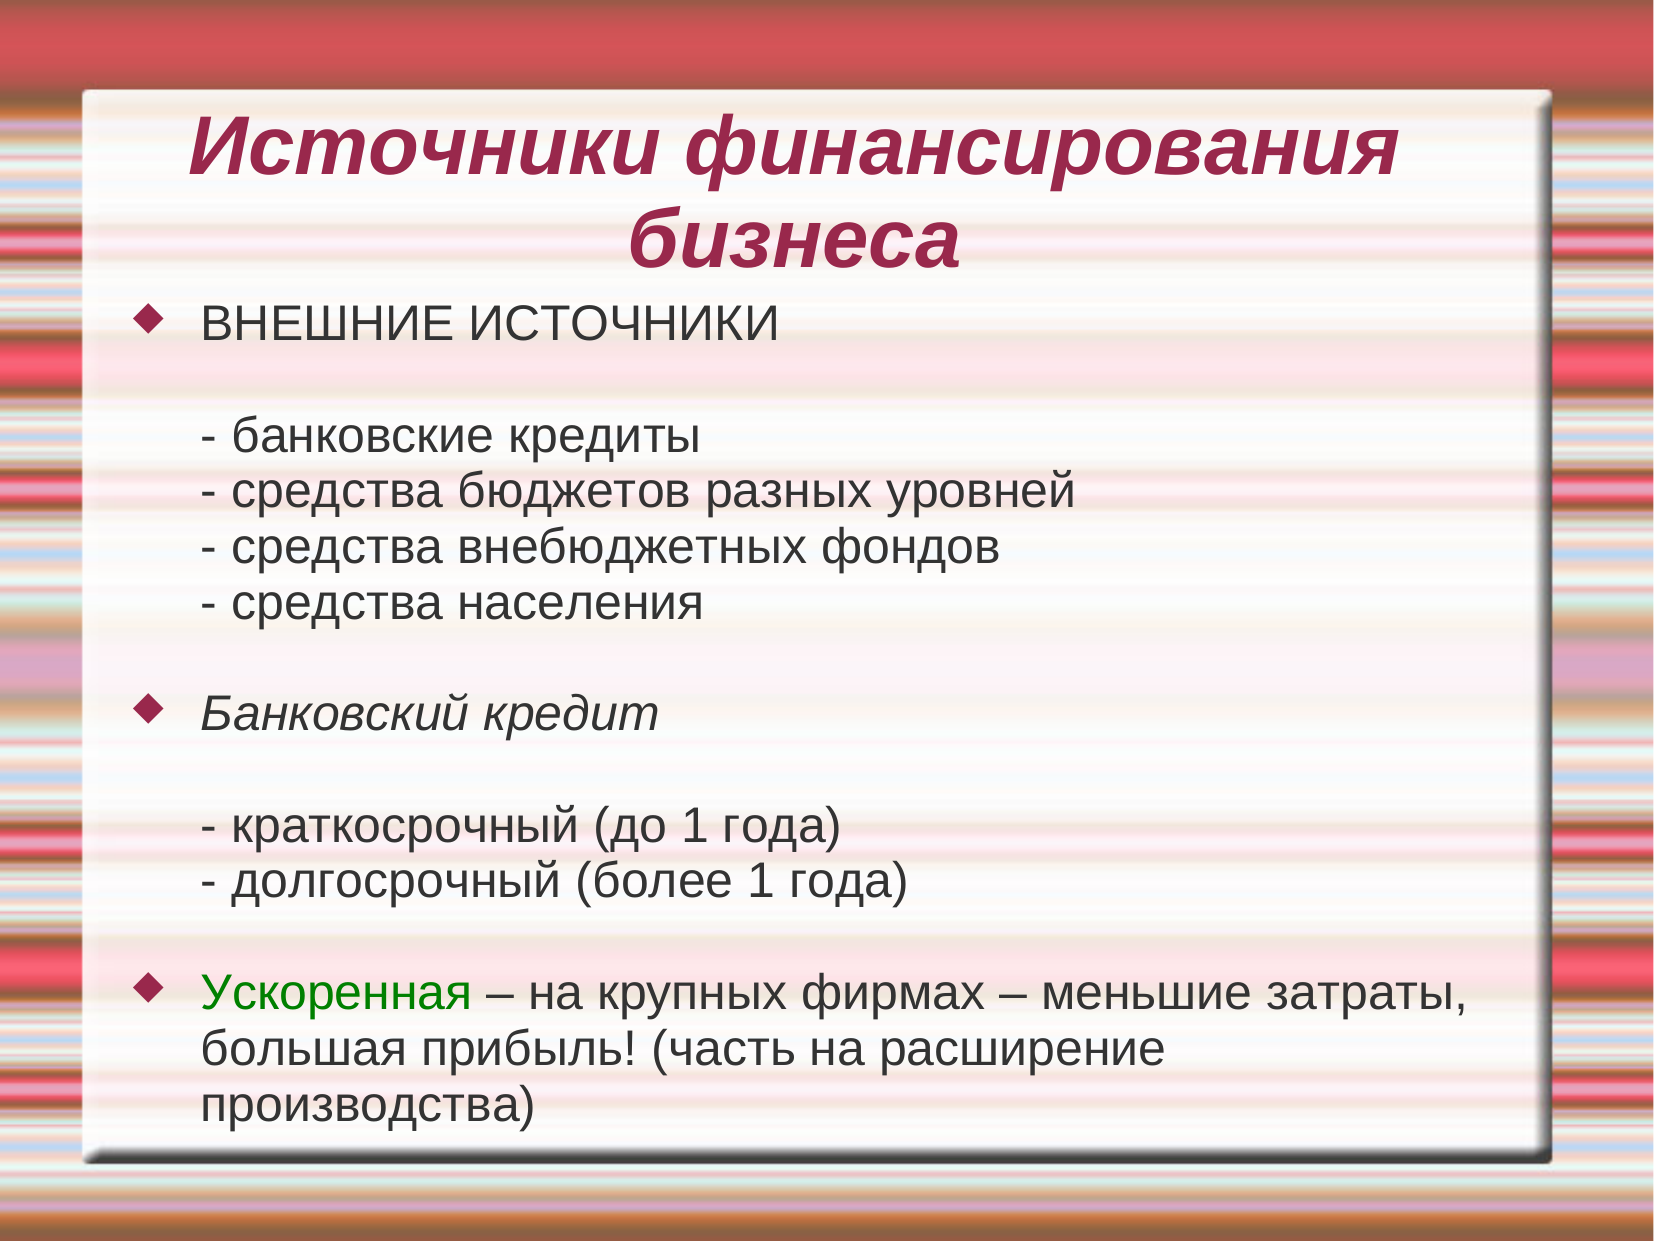

Источники финансирования бизнеса
# ВНЕШНИЕ ИСТОЧНИКИ
- банковские кредиты
- средства бюджетов разных уровней
- средства внебюджетных фондов
- средства населения
Банковский кредит
- краткосрочный (до 1 года)
- долгосрочный (более 1 года)
Ускоренная – на крупных фирмах – меньшие затраты, большая прибыль! (часть на расширение производства)